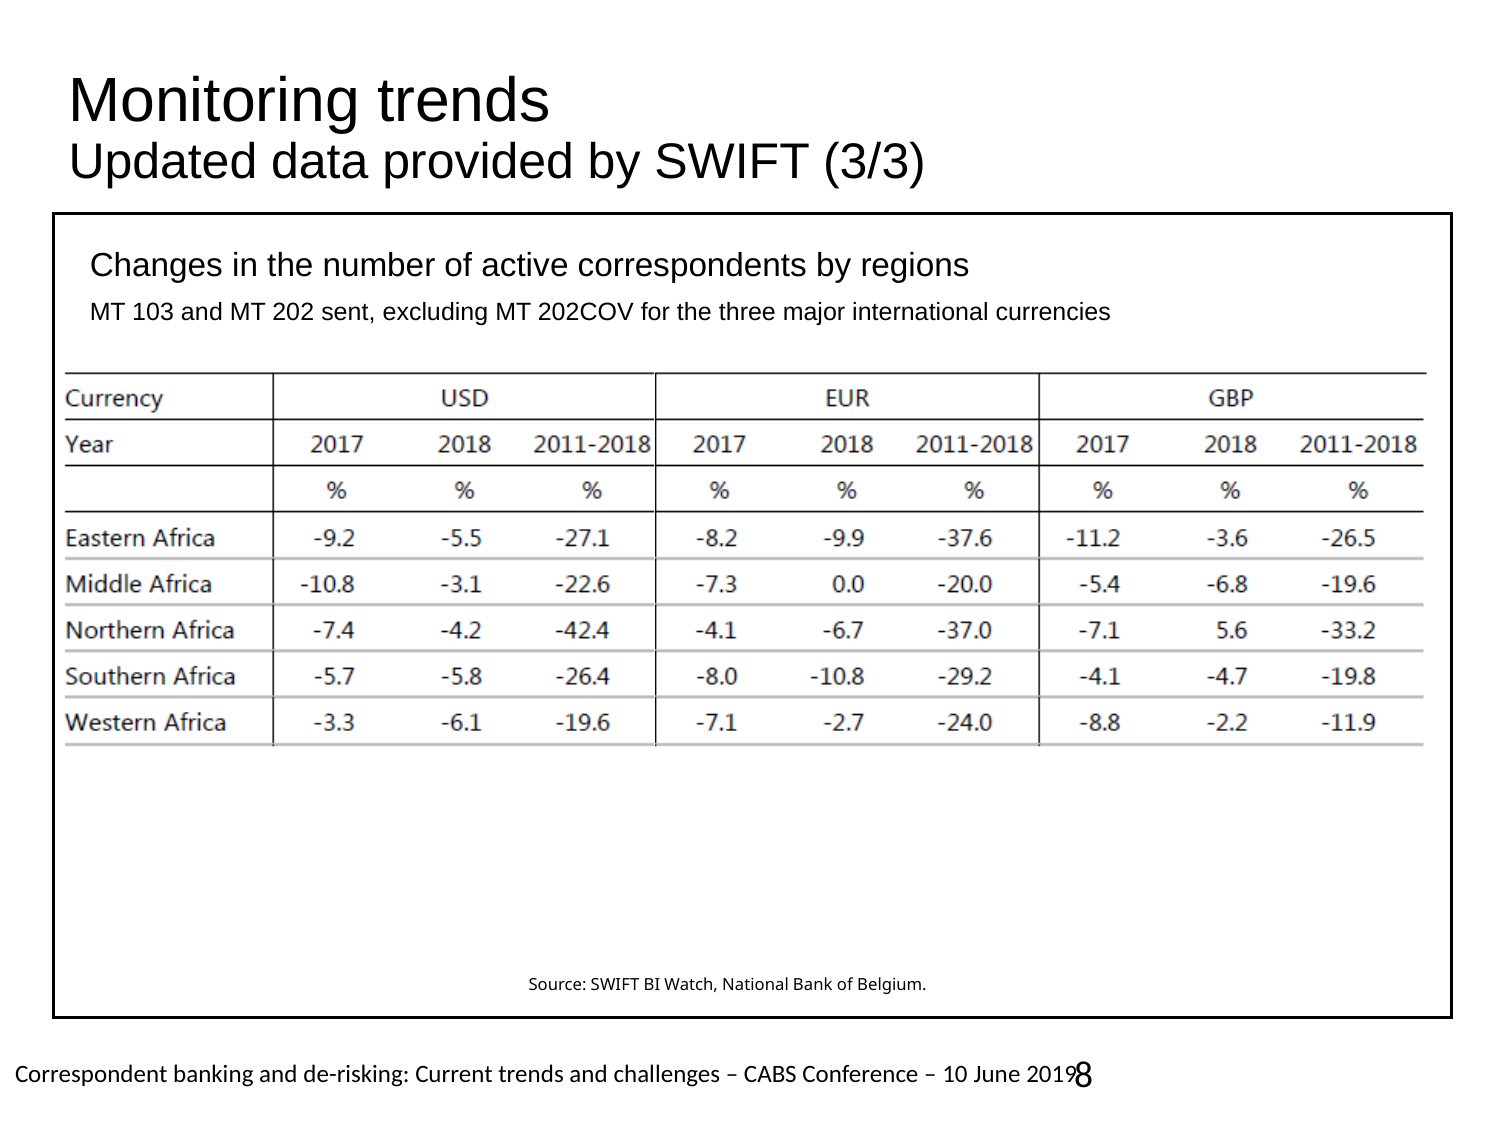

Monitoring trends
Updated data provided by SWIFT (3/3)
Changes in the number of active correspondents by regions
MT 103 and MT 202 sent, excluding MT 202COV for the three major international currencies
Source: SWIFT BI Watch, National Bank of Belgium.
Correspondent banking and de-risking: Current trends and challenges – CABS Conference – 10 June 2019